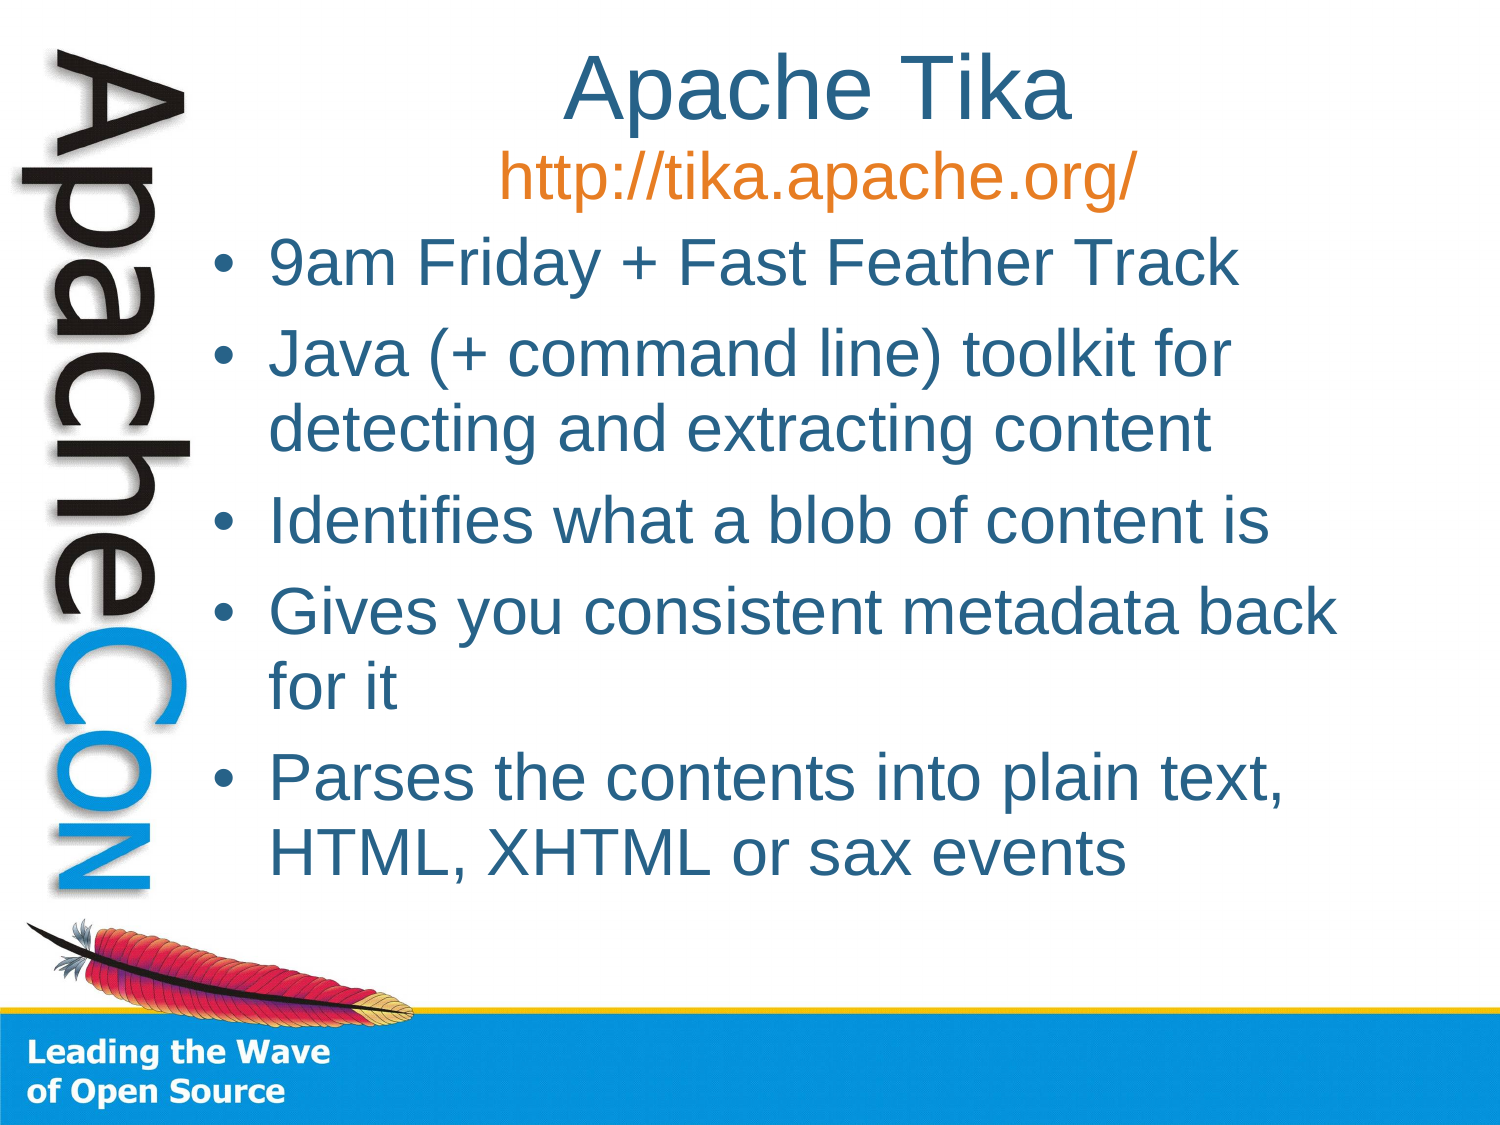

# Apache Tika http://tika.apache.org/
9am Friday + Fast Feather Track
Java (+ command line) toolkit for detecting and extracting content
Identifies what a blob of content is
Gives you consistent metadata back for it
Parses the contents into plain text, HTML, XHTML or sax events